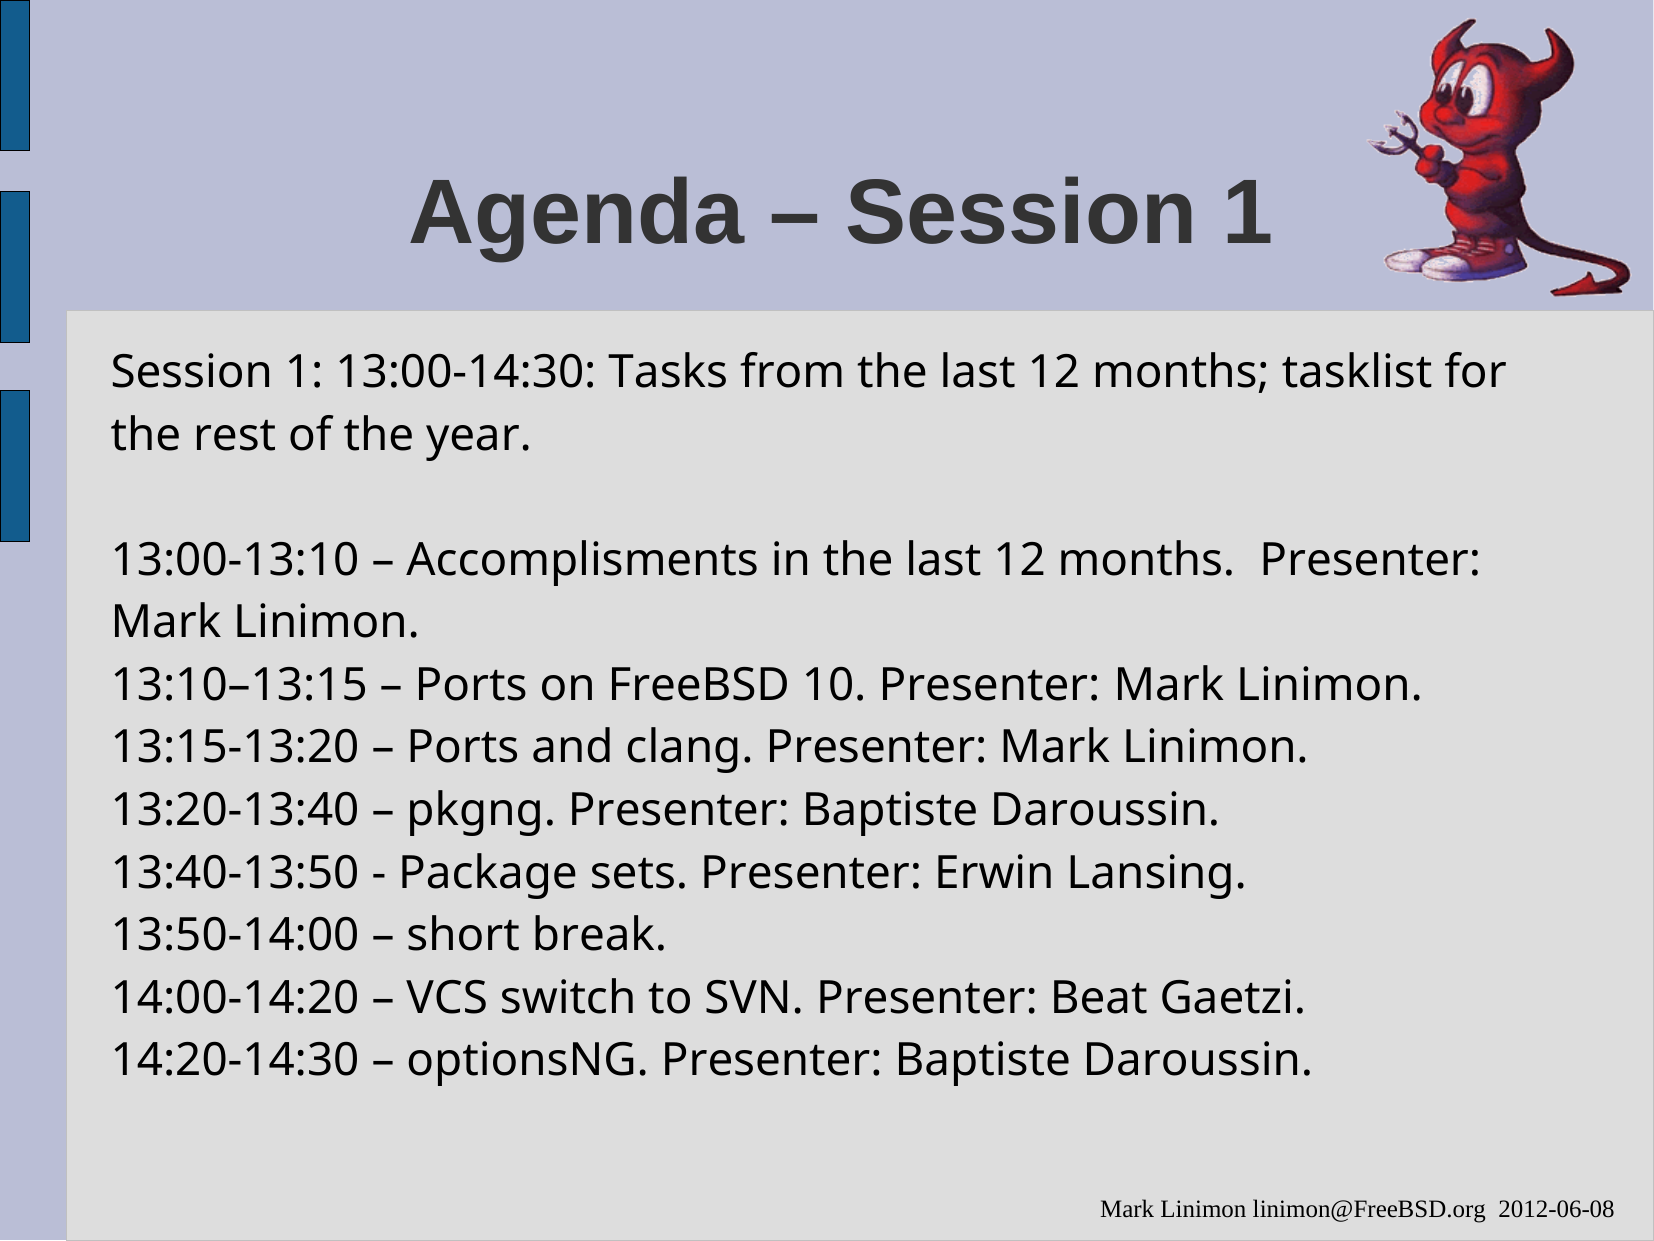

# Agenda – Session 1
Session 1: 13:00-14:30: Tasks from the last 12 months; tasklist for the rest of the year.
13:00-13:10 – Accomplisments in the last 12 months. Presenter: Mark Linimon.
13:10–13:15 – Ports on FreeBSD 10. Presenter: Mark Linimon.
13:15-13:20 – Ports and clang. Presenter: Mark Linimon.
13:20-13:40 – pkgng. Presenter: Baptiste Daroussin.
13:40-13:50 - Package sets. Presenter: Erwin Lansing.
13:50-14:00 – short break.
14:00-14:20 – VCS switch to SVN. Presenter: Beat Gaetzi.
14:20-14:30 – optionsNG. Presenter: Baptiste Daroussin.
Mark Linimon linimon@FreeBSD.org 2012-06-08